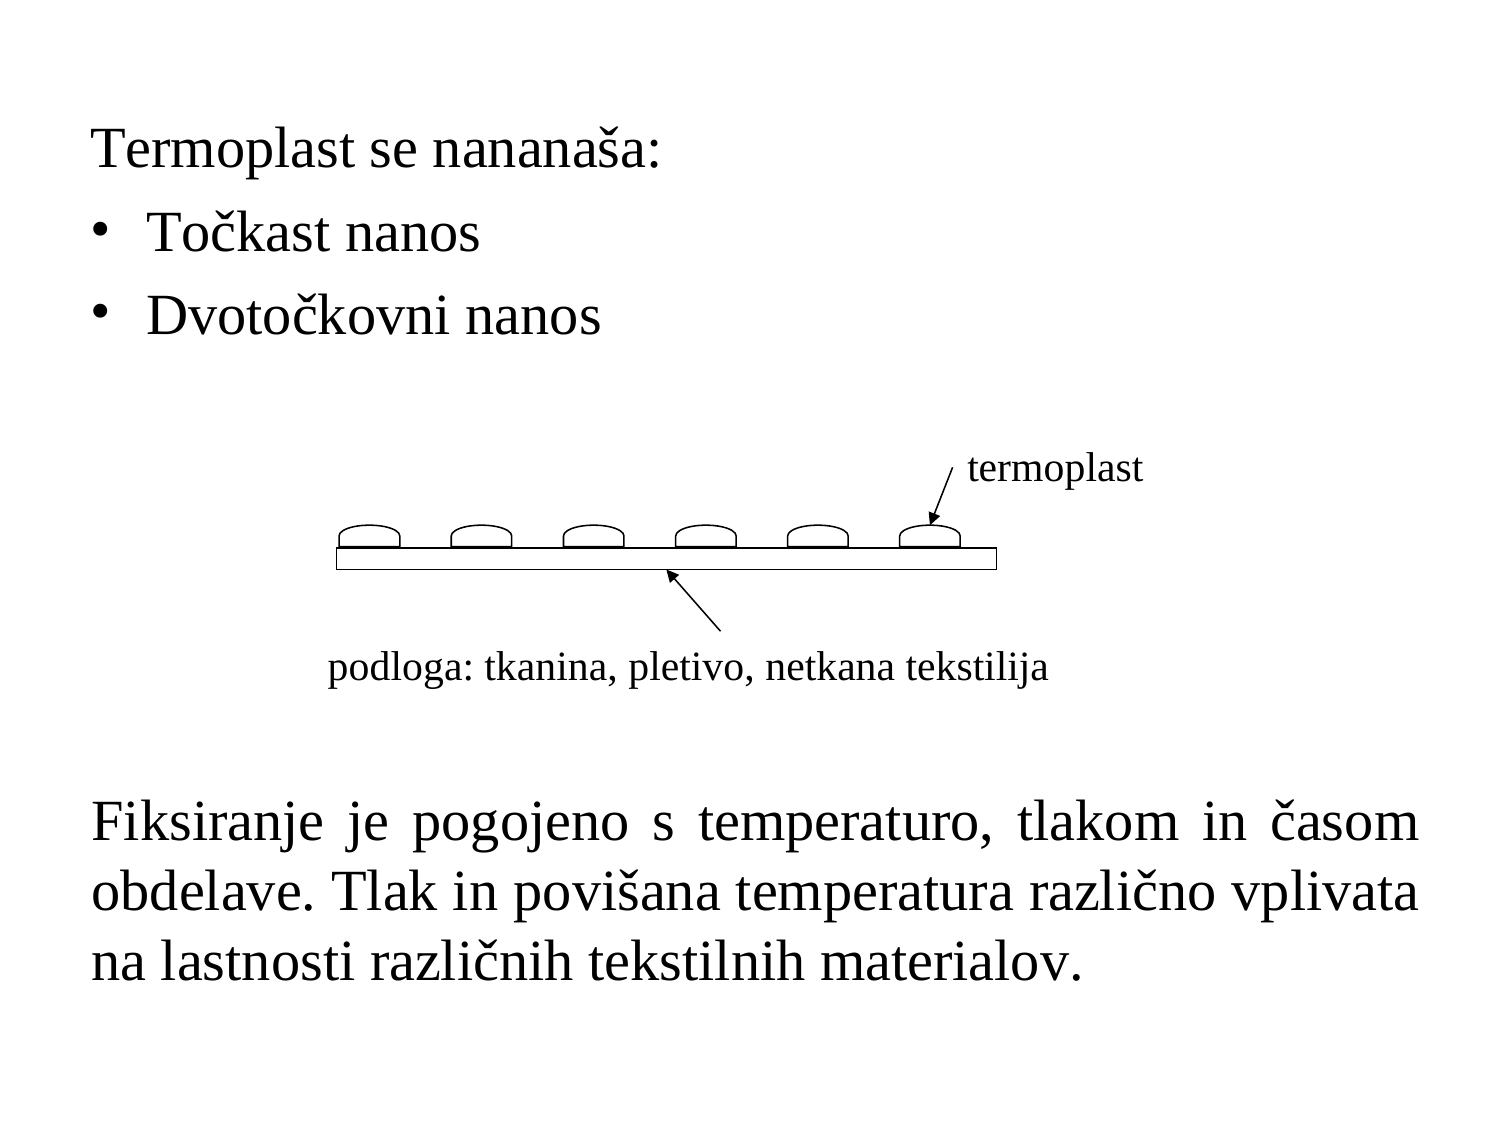

# Termoplast se nananaša:
Točkast nanos
Dvotočkovni nanos
termoplast
podloga: tkanina, pletivo, netkana tekstilija
Fiksiranje je pogojeno s temperaturo, tlakom in časom obdelave. Tlak in povišana temperatura različno vplivata na lastnosti različnih tekstilnih materialov.